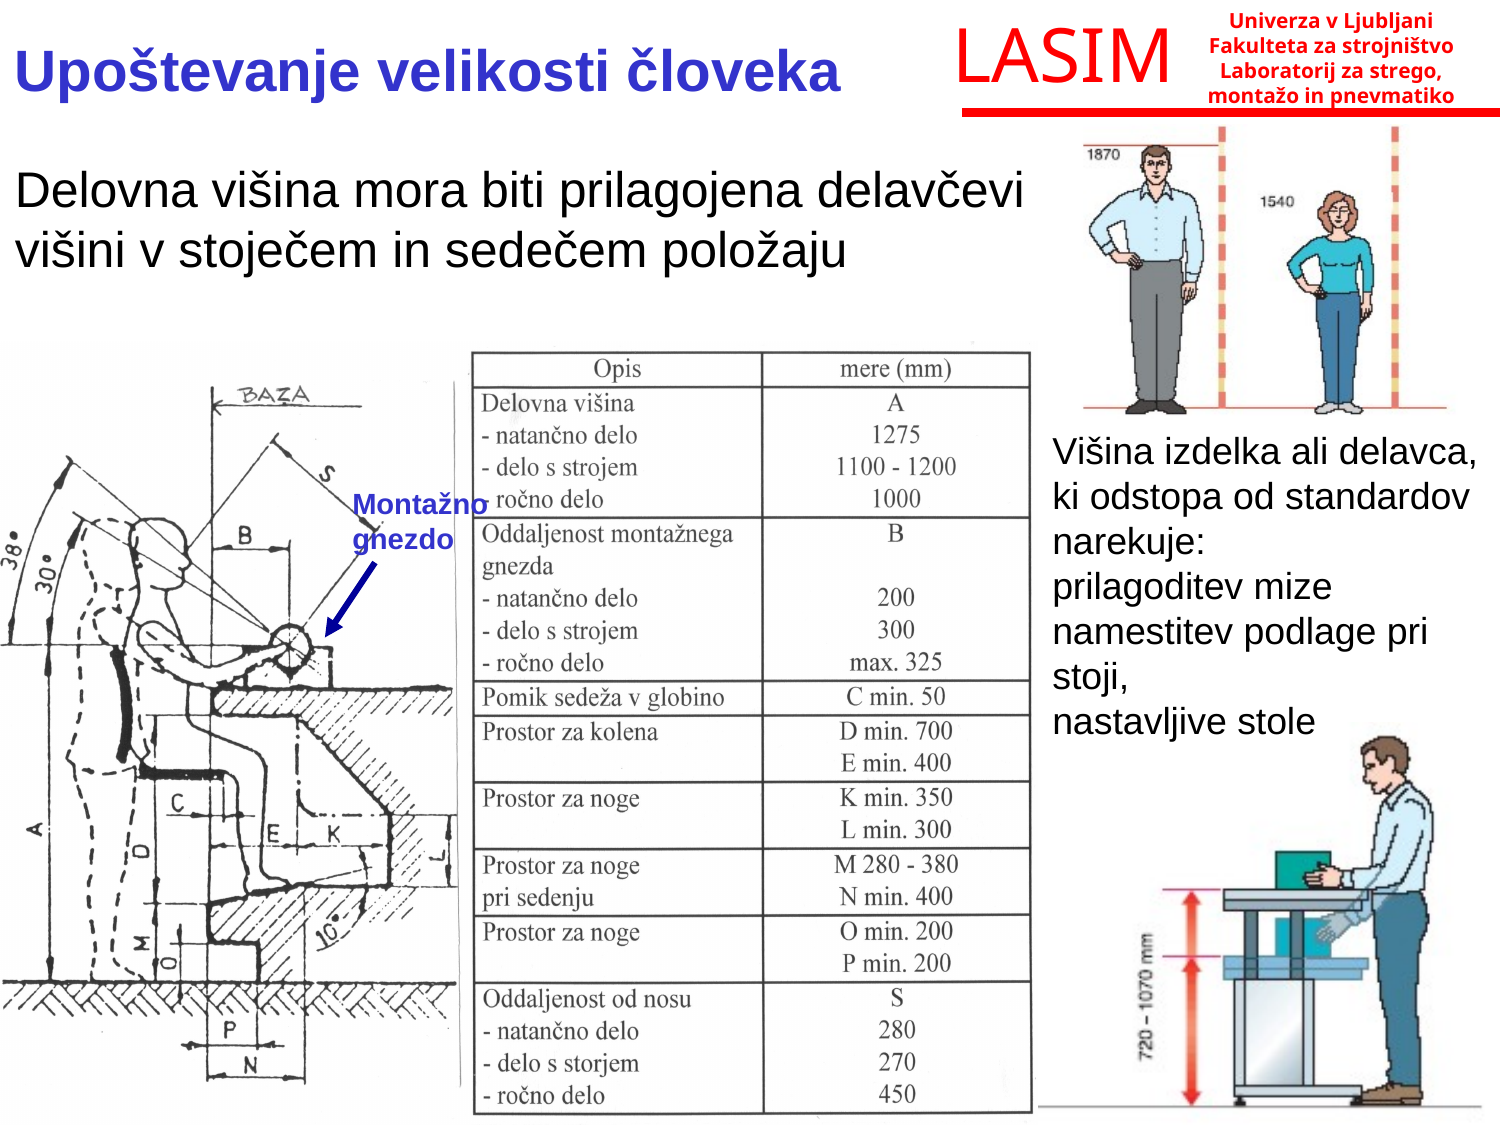

Upoštevanje velikosti človeka
Delovna višina mora biti prilagojena delavčevi višini v stoječem in sedečem položaju
Višina izdelka ali delavca, ki odstopa od standardov narekuje:
prilagoditev mize namestitev podlage pri stoji,
nastavljive stole
Montažno gnezdo